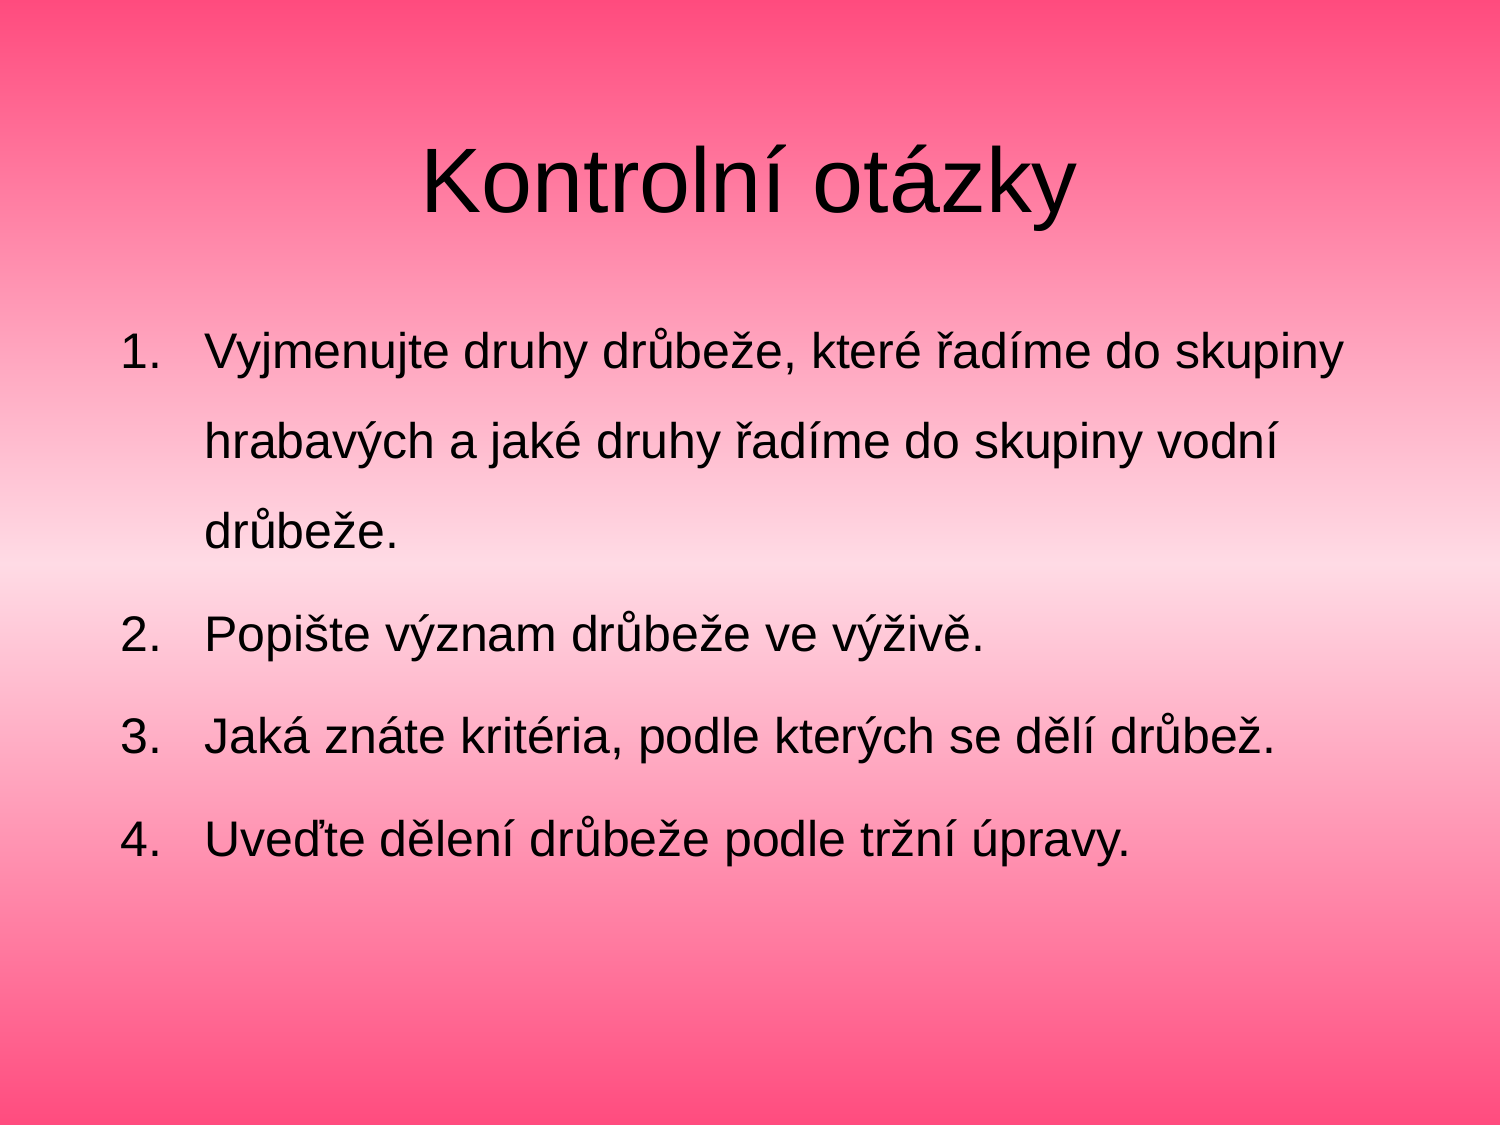

# Kontrolní otázky
Vyjmenujte druhy drůbeže, které řadíme do skupiny hrabavých a jaké druhy řadíme do skupiny vodní drůbeže.
Popište význam drůbeže ve výživě.
Jaká znáte kritéria, podle kterých se dělí drůbež.
Uveďte dělení drůbeže podle tržní úpravy.